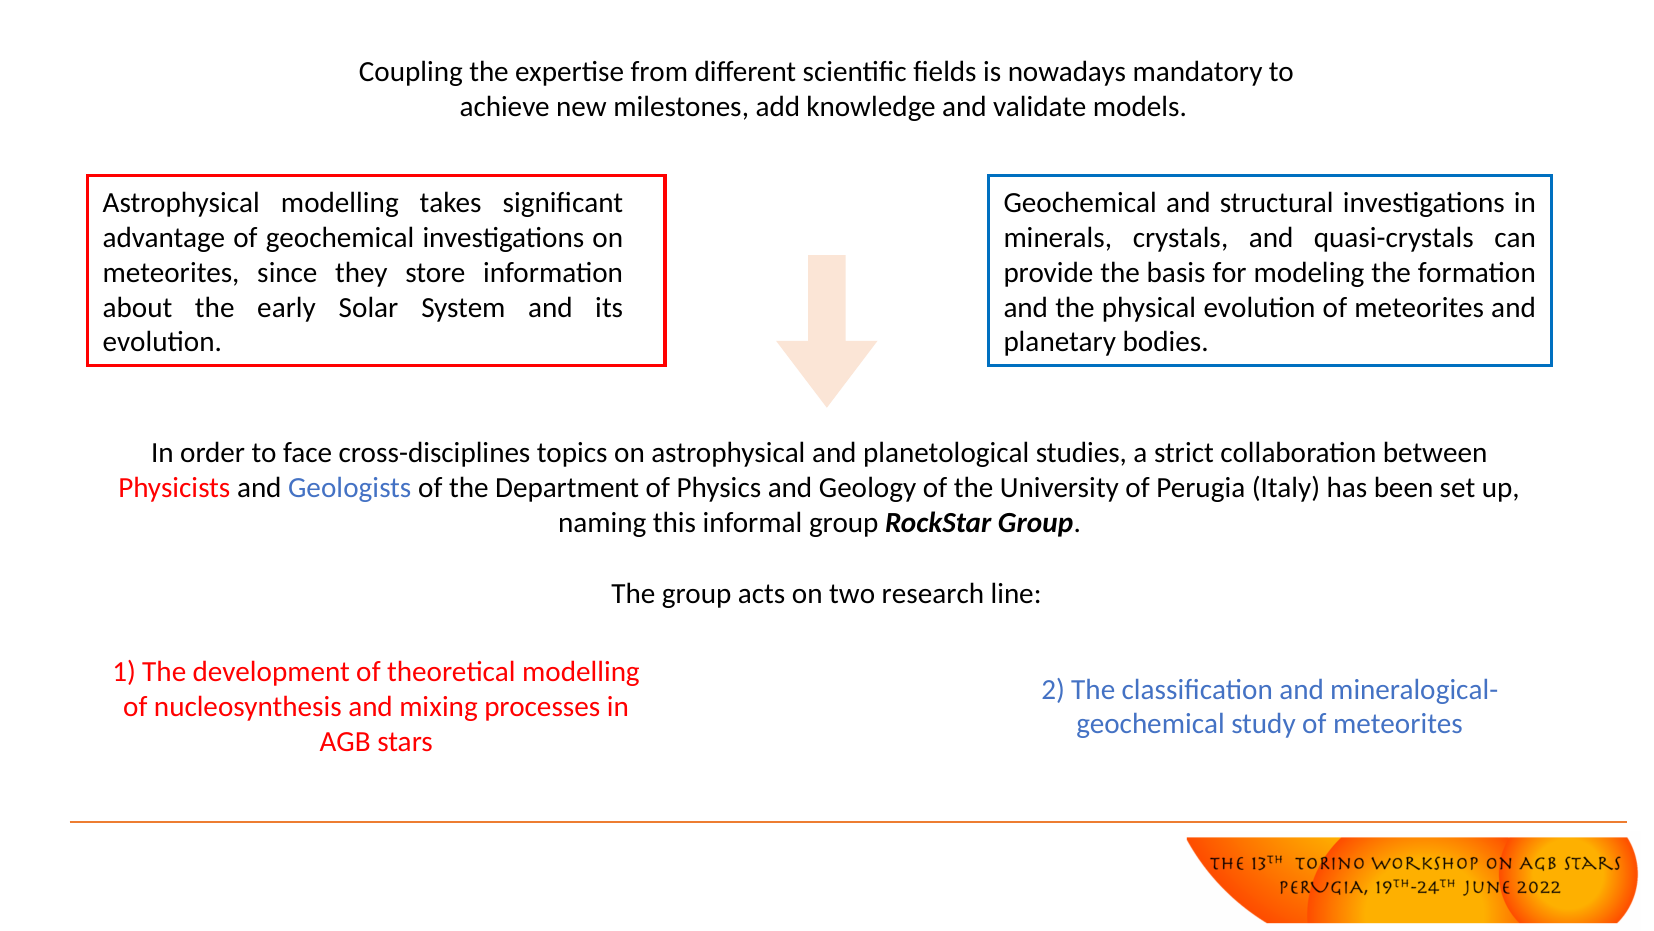

Coupling the expertise from different scientific fields is nowadays mandatory to
achieve new milestones, add knowledge and validate models.
Astrophysical modelling takes significant advantage of geochemical investigations on meteorites, since they store information about the early Solar System and its evolution.
Geochemical and structural investigations in minerals, crystals, and quasi-crystals can provide the basis for modeling the formation and the physical evolution of meteorites and planetary bodies.
In order to face cross-disciplines topics on astrophysical and planetological studies, a strict collaboration between Physicists and Geologists of the Department of Physics and Geology of the University of Perugia (Italy) has been set up, naming this informal group RockStar Group.
The group acts on two research line:
1) The development of theoretical modelling of nucleosynthesis and mixing processes in AGB stars
2) The classification and mineralogical- geochemical study of meteorites